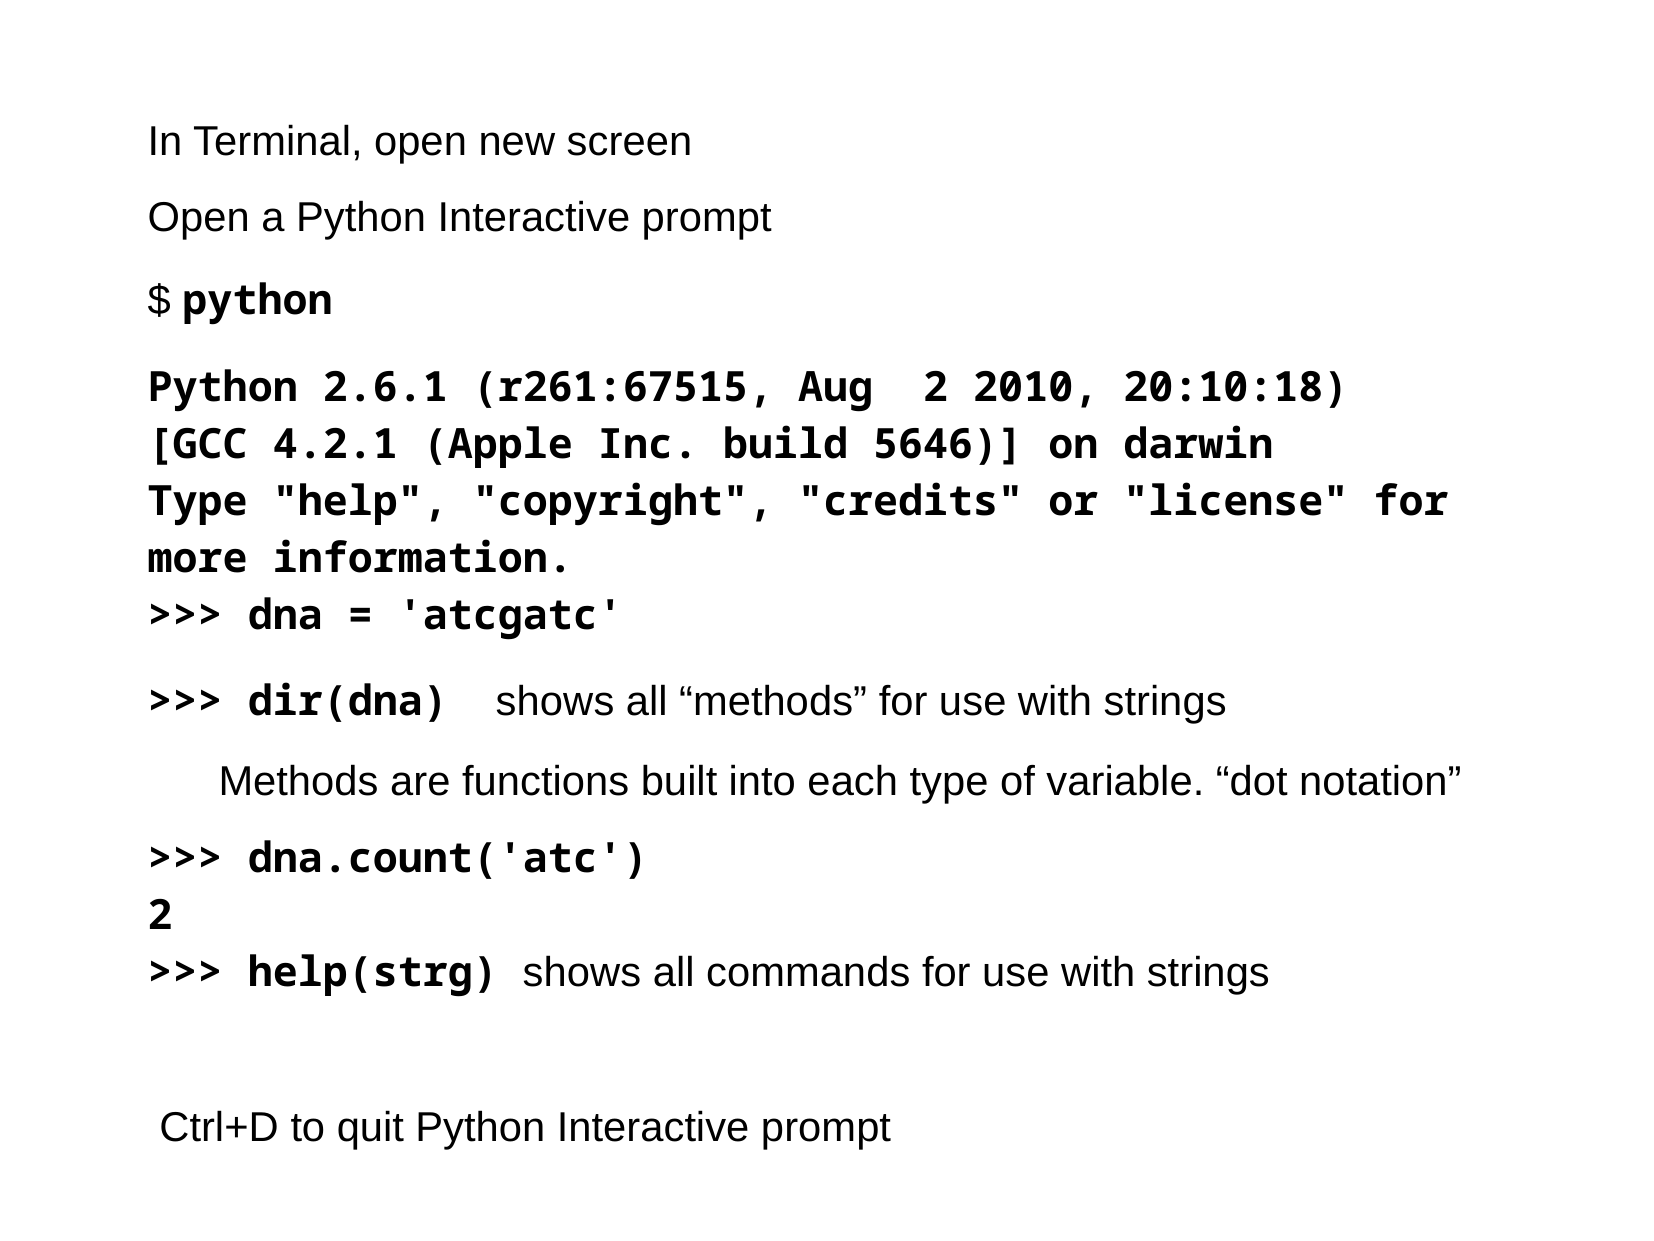

# In Terminal, open new screen
Open a Python Interactive prompt
$ python
Python 2.6.1 (r261:67515, Aug 2 2010, 20:10:18)
[GCC 4.2.1 (Apple Inc. build 5646)] on darwin
Type "help", "copyright", "credits" or "license" for more information.
>>> dna = 'atcgatc'
>>> dir(dna) shows all “methods” for use with strings
Methods are functions built into each type of variable. “dot notation”
>>> dna.count('atc')
2
>>> help(strg) shows all commands for use with strings
 Ctrl+D to quit Python Interactive prompt